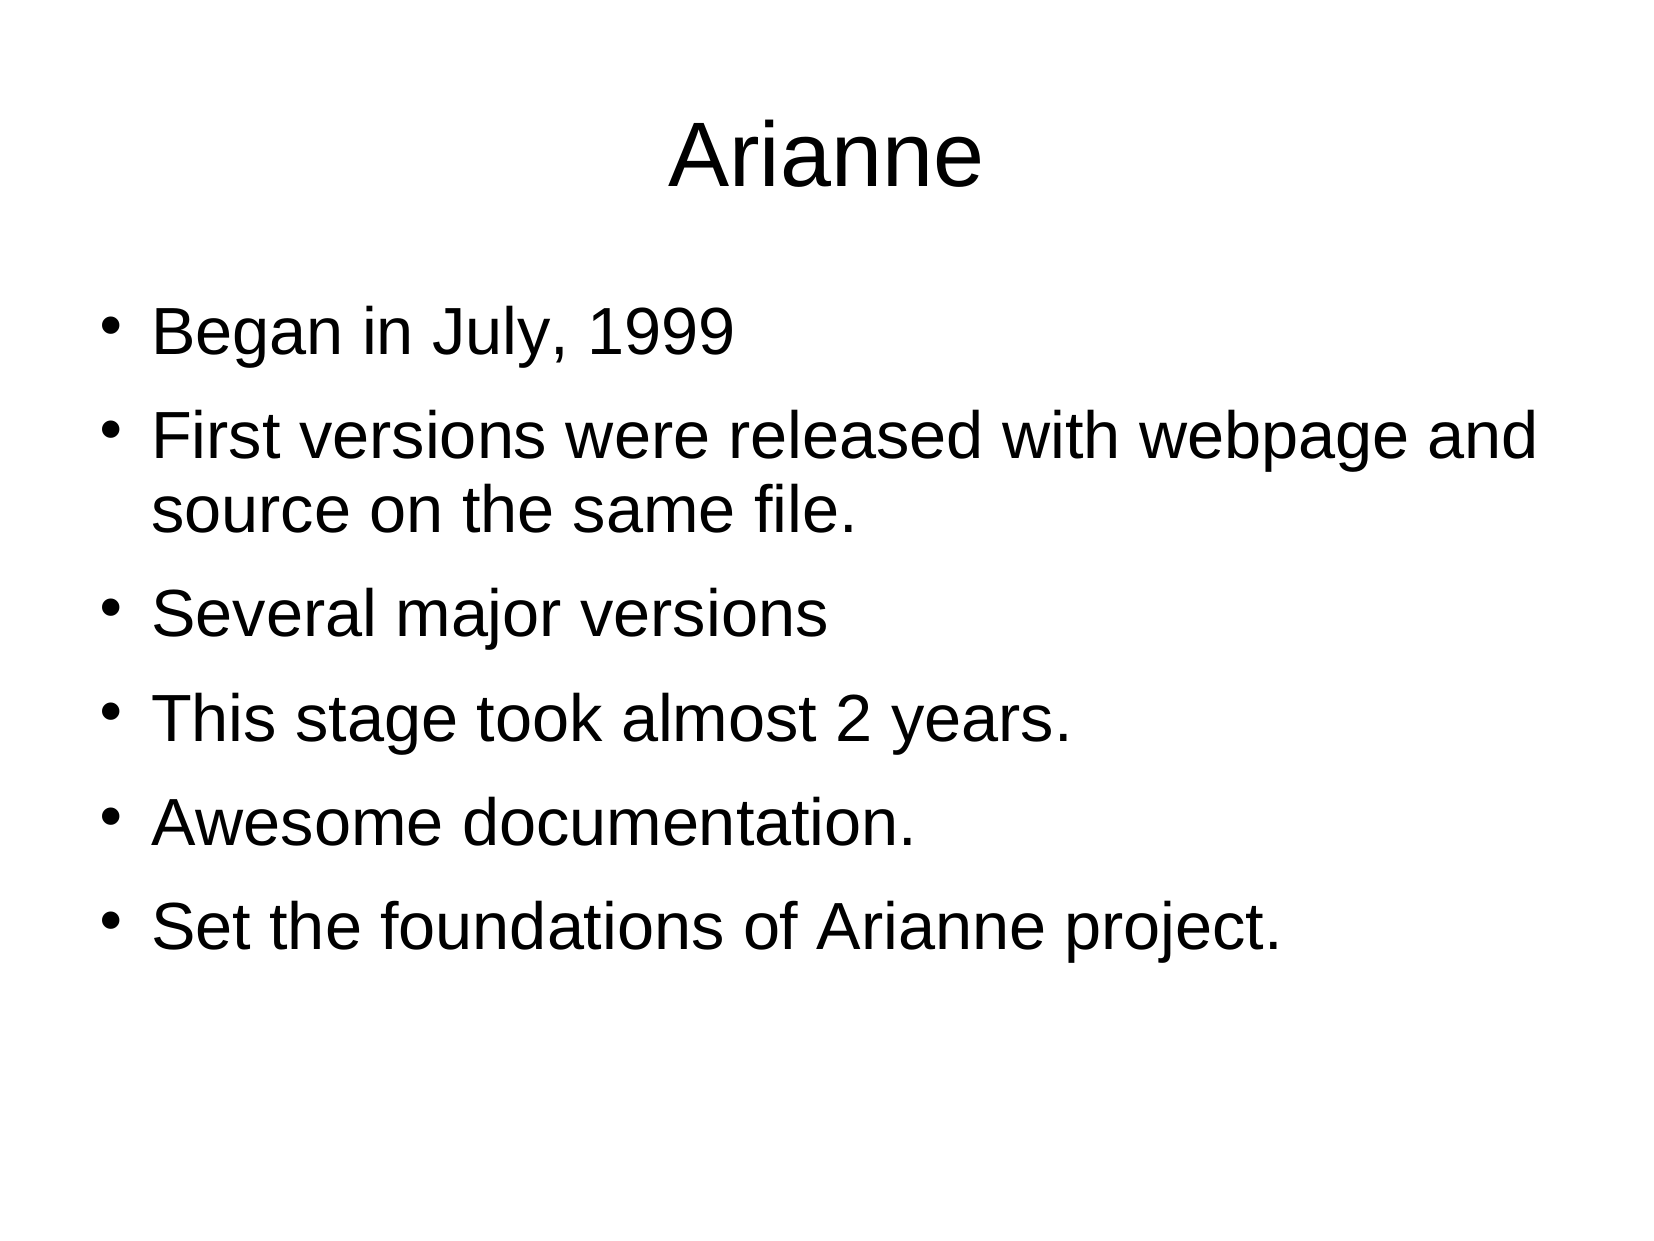

# Arianne
Began in July, 1999
First versions were released with webpage and source on the same file.
Several major versions
This stage took almost 2 years.
Awesome documentation.
Set the foundations of Arianne project.